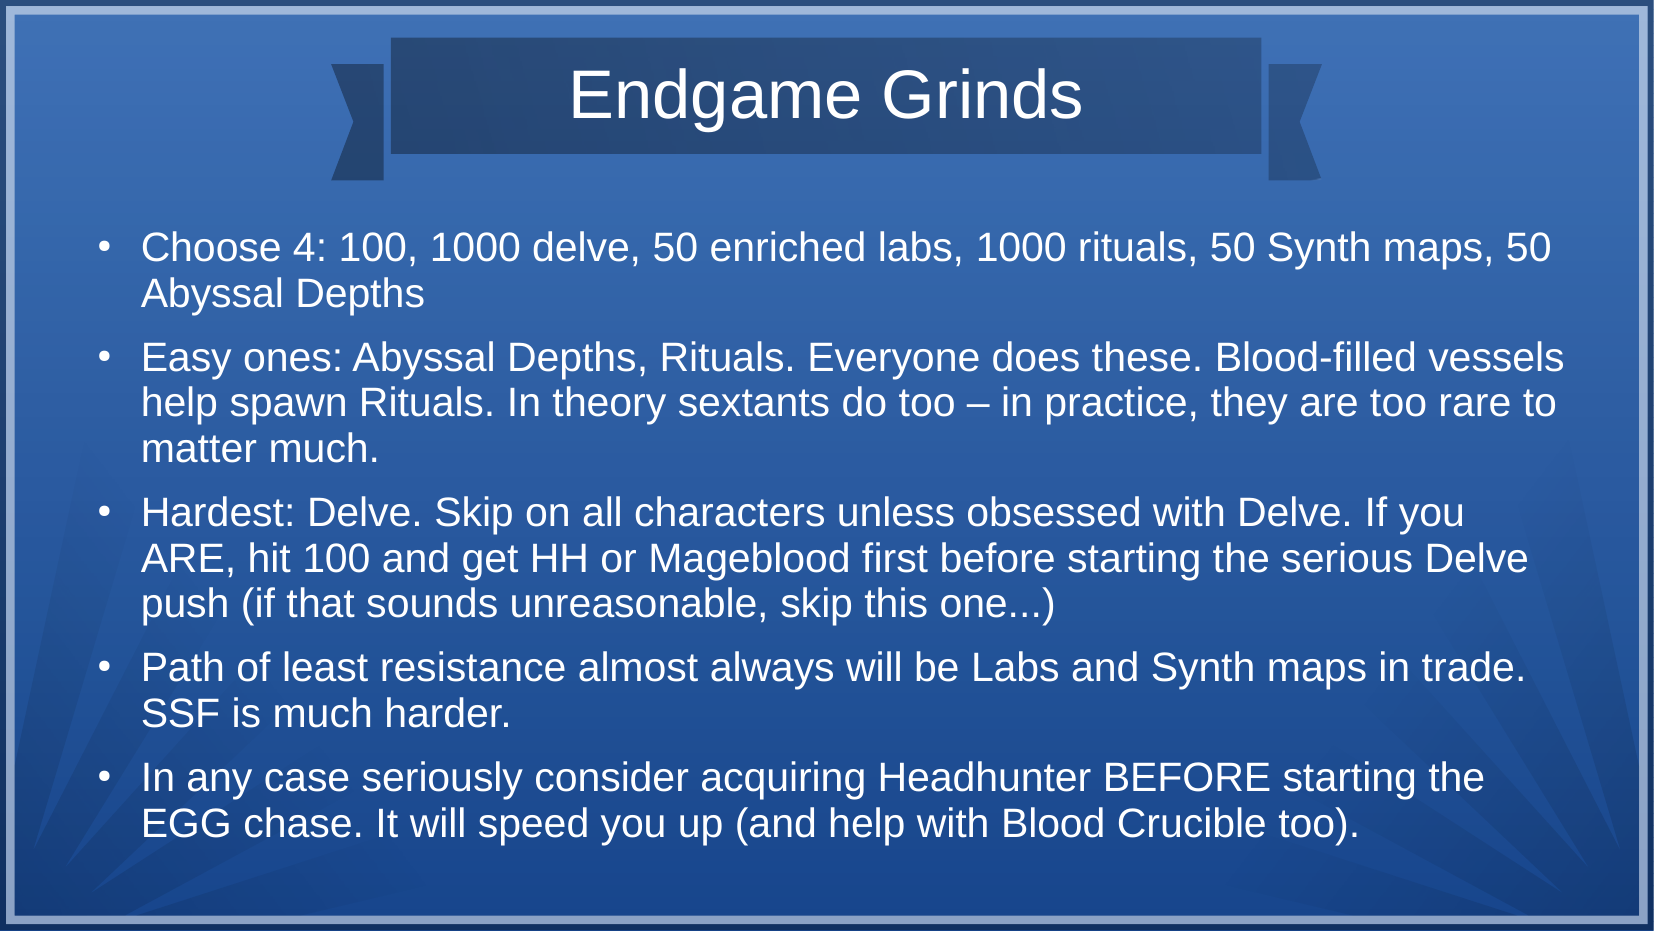

# Endgame Grinds
Choose 4: 100, 1000 delve, 50 enriched labs, 1000 rituals, 50 Synth maps, 50 Abyssal Depths
Easy ones: Abyssal Depths, Rituals. Everyone does these. Blood-filled vessels help spawn Rituals. In theory sextants do too – in practice, they are too rare to matter much.
Hardest: Delve. Skip on all characters unless obsessed with Delve. If you ARE, hit 100 and get HH or Mageblood first before starting the serious Delve push (if that sounds unreasonable, skip this one...)
Path of least resistance almost always will be Labs and Synth maps in trade. SSF is much harder.
In any case seriously consider acquiring Headhunter BEFORE starting the EGG chase. It will speed you up (and help with Blood Crucible too).